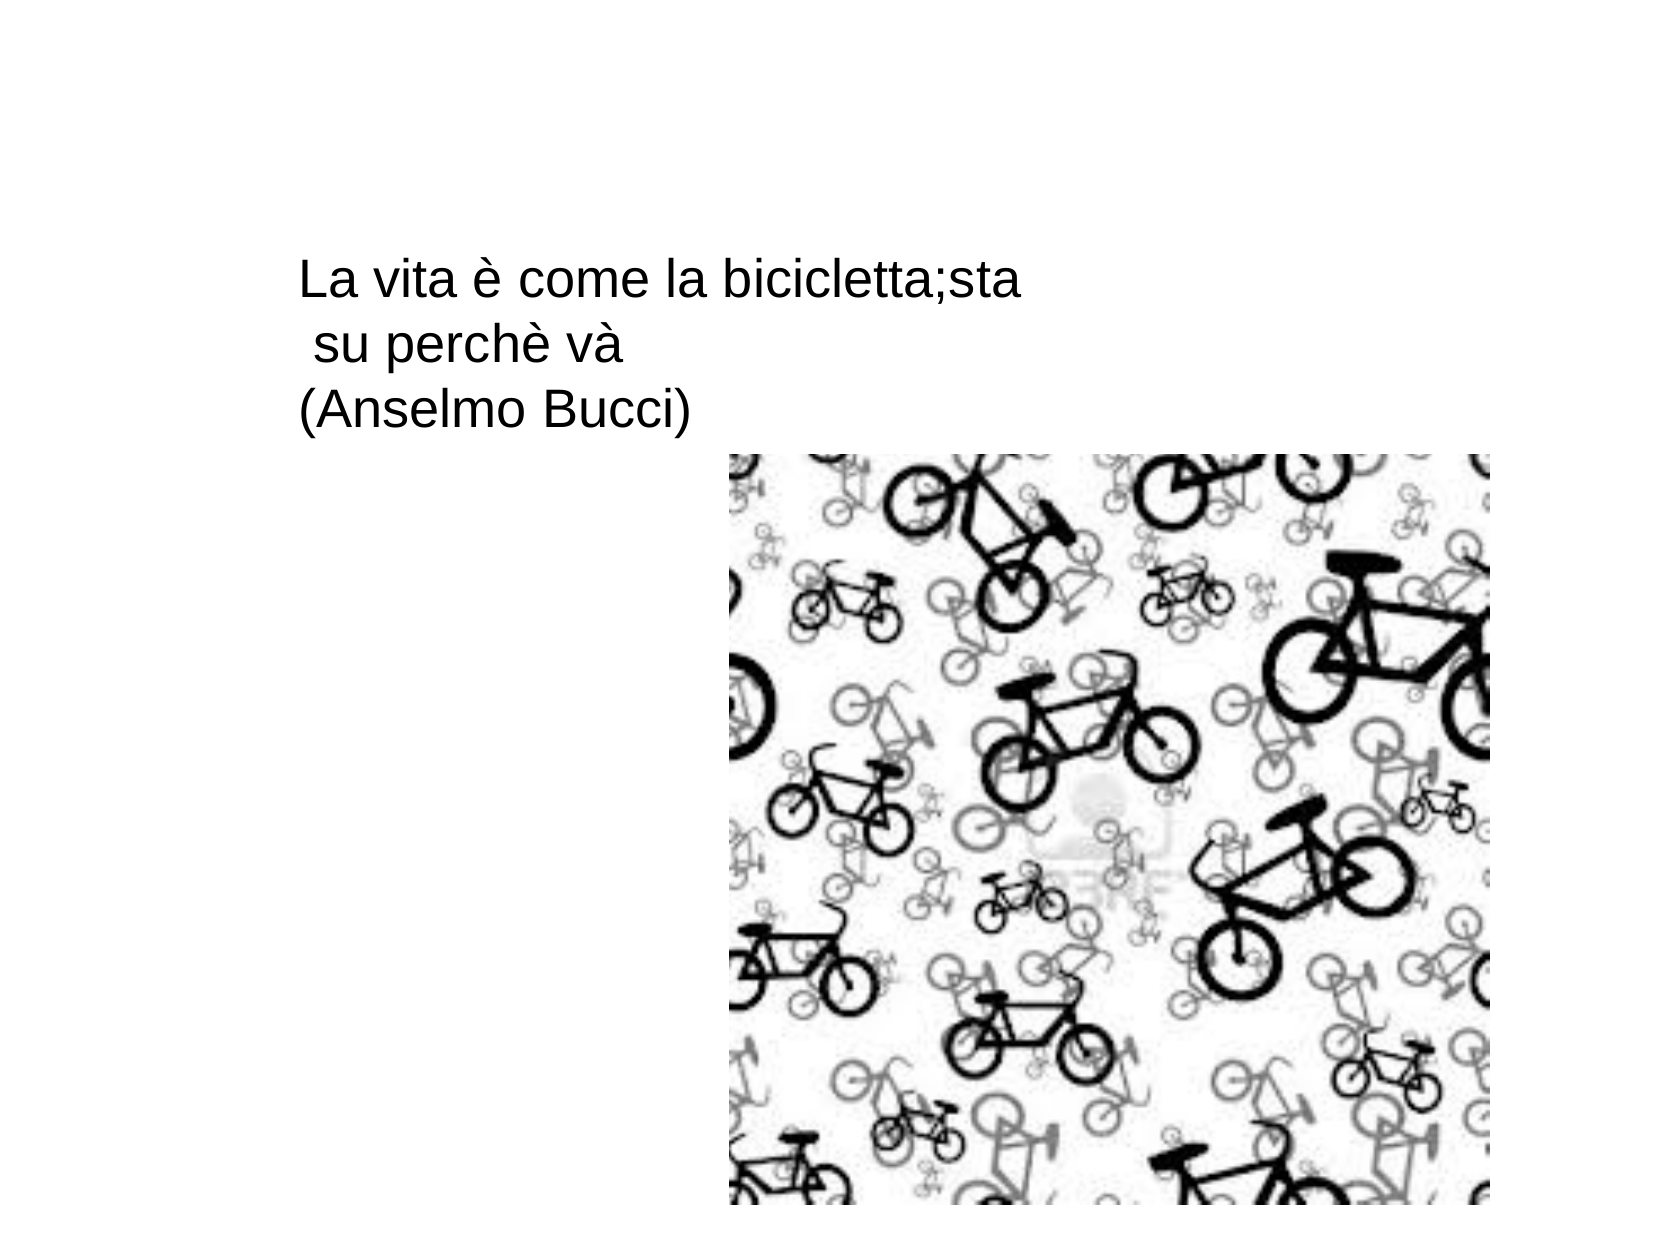

La vita è come la bicicletta;sta
 su perchè và
(Anselmo Bucci)